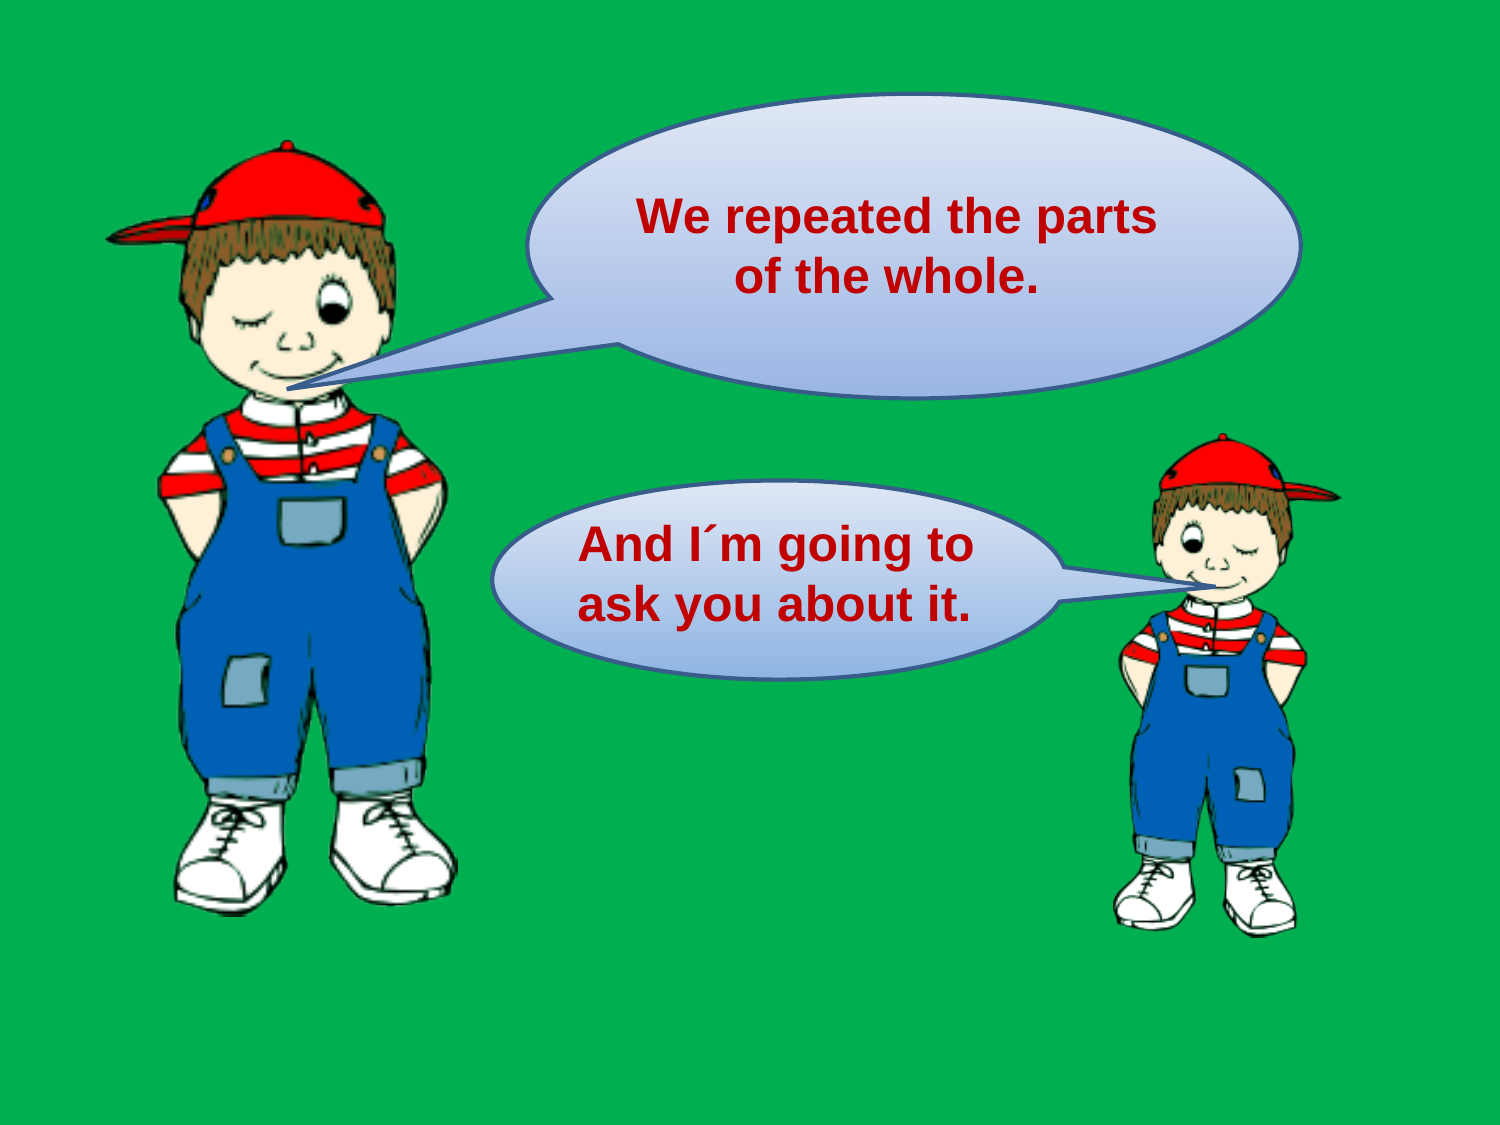

We repeated the parts
 of the whole.
And I´m going to ask you about it.